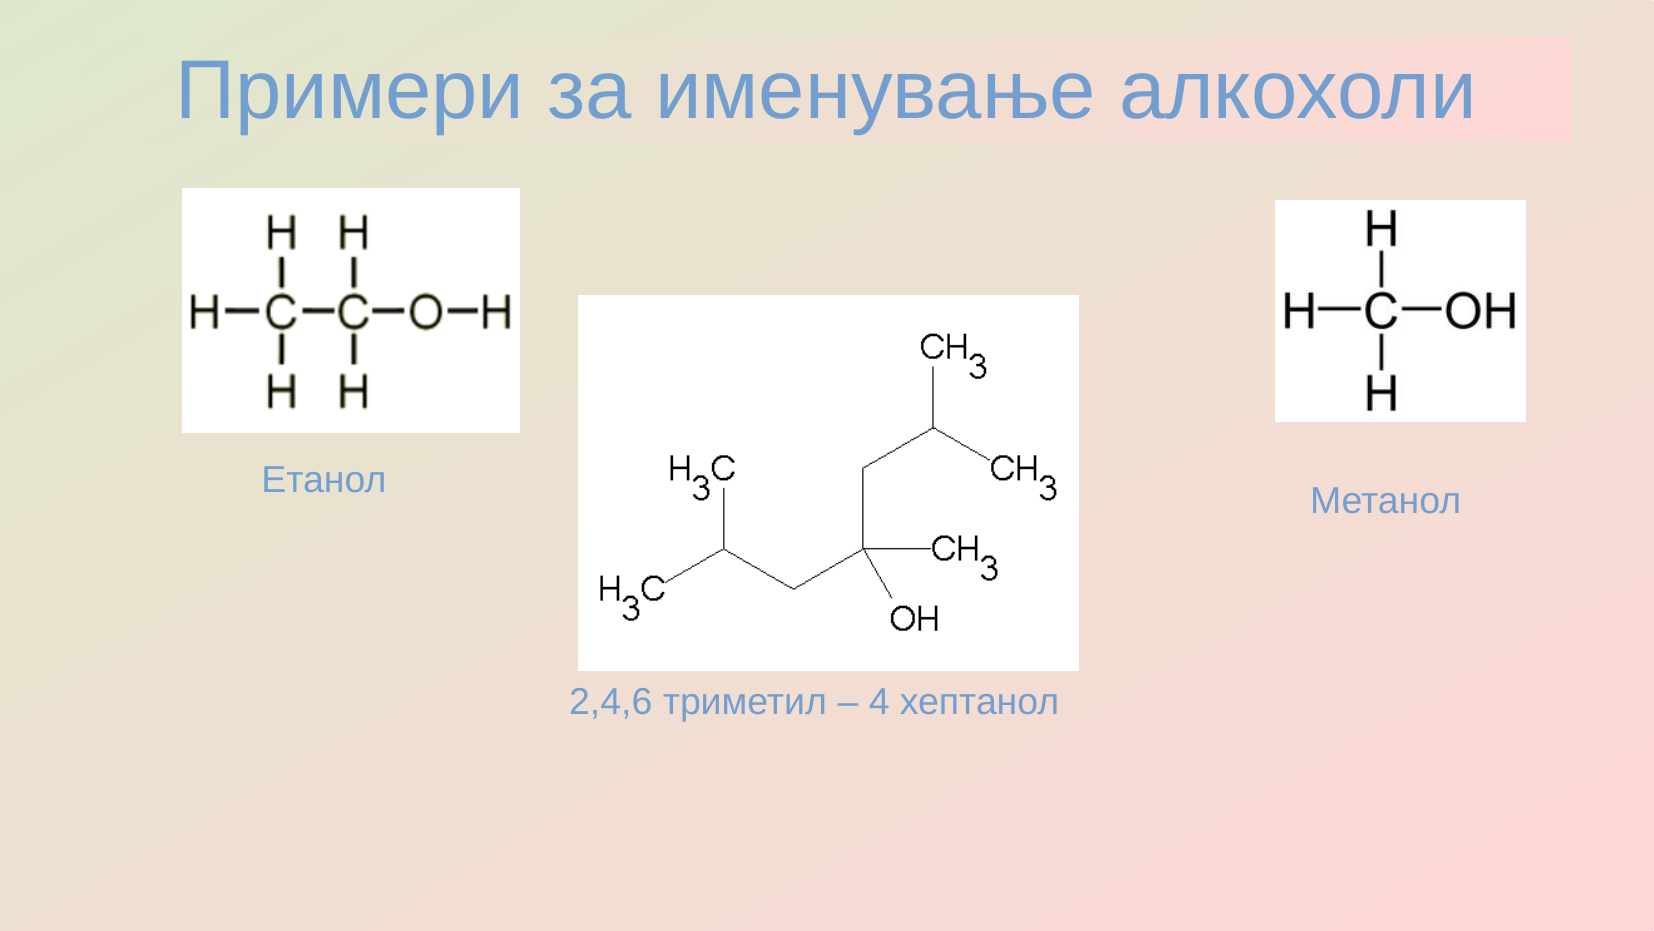

# Примери за именување алкохоли
Етанол
Метанол
2,4,6 триметил – 4 хептанол